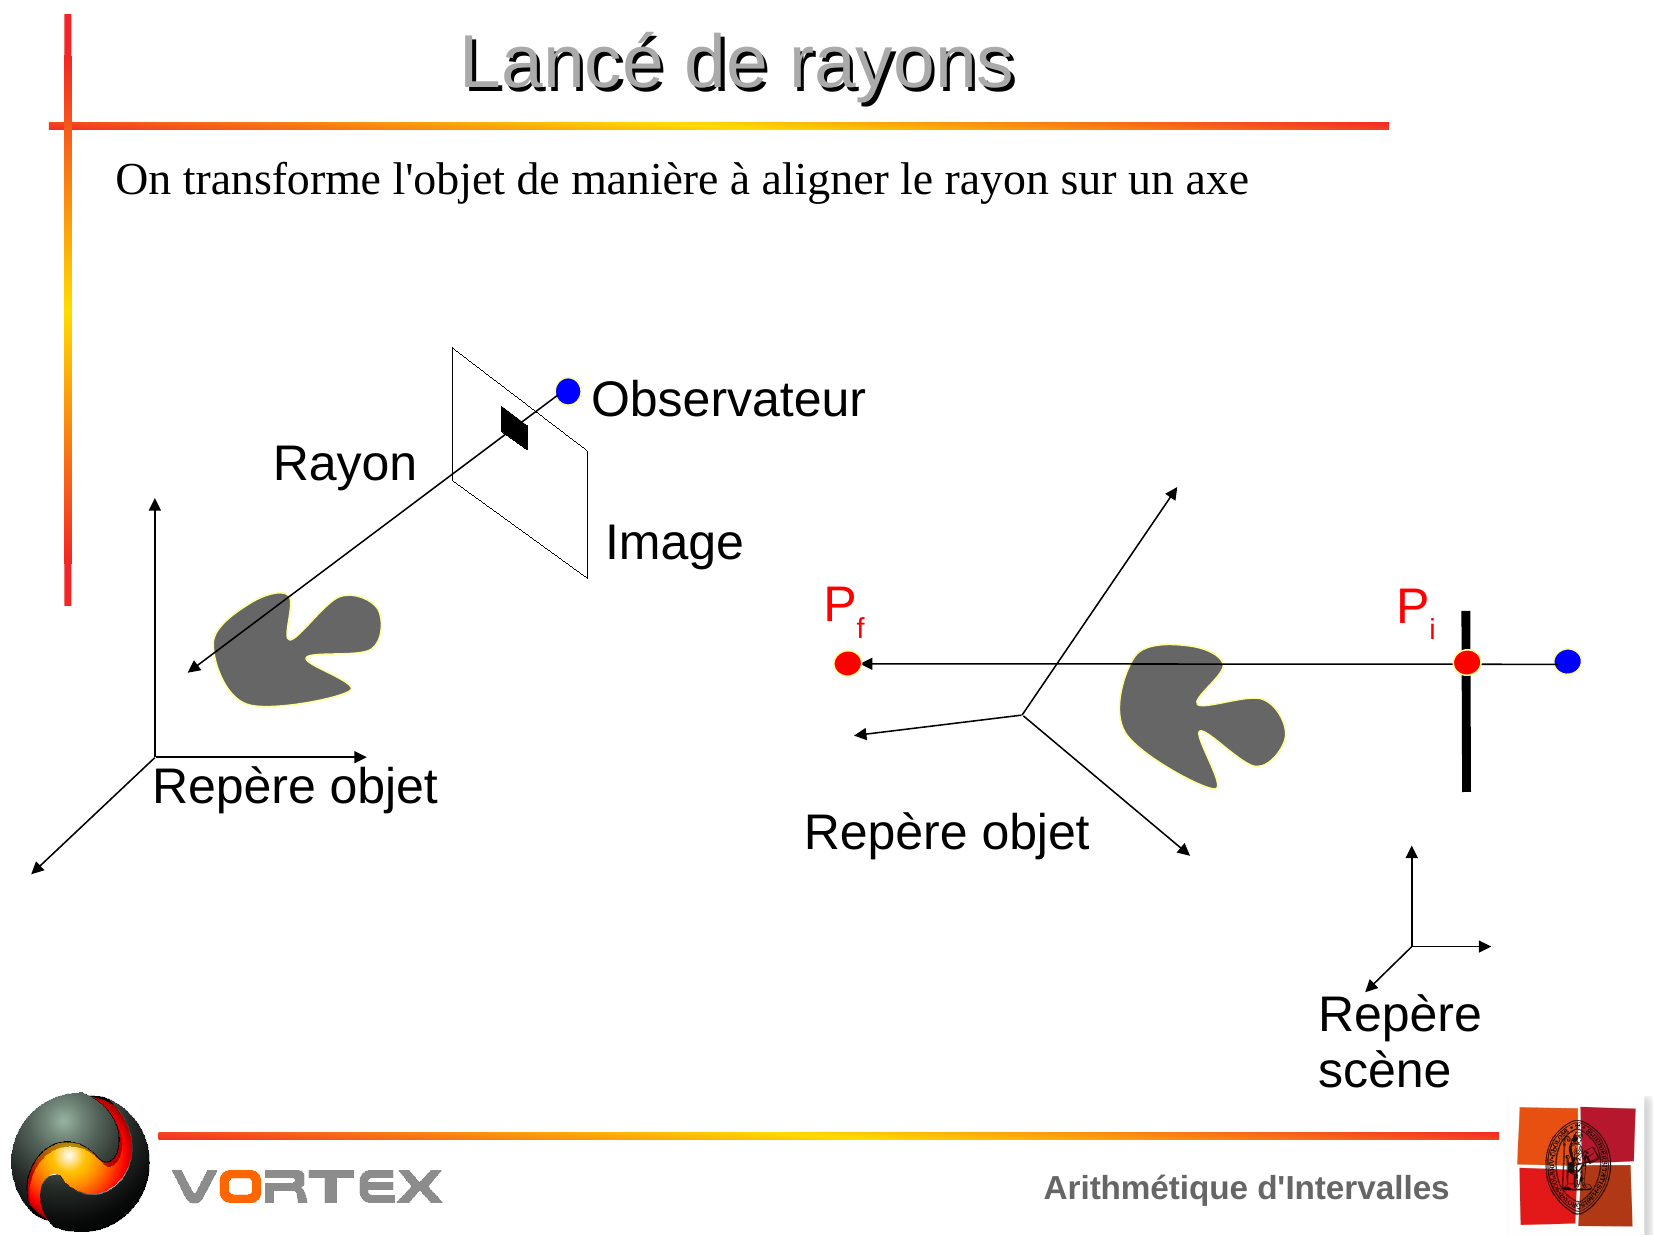

# Lancé de rayons
On transforme l'objet de manière à aligner le rayon sur un axe
Observateur
Rayon
Image
Pf
Pi
Repère objet
Repère objet
Repère scène